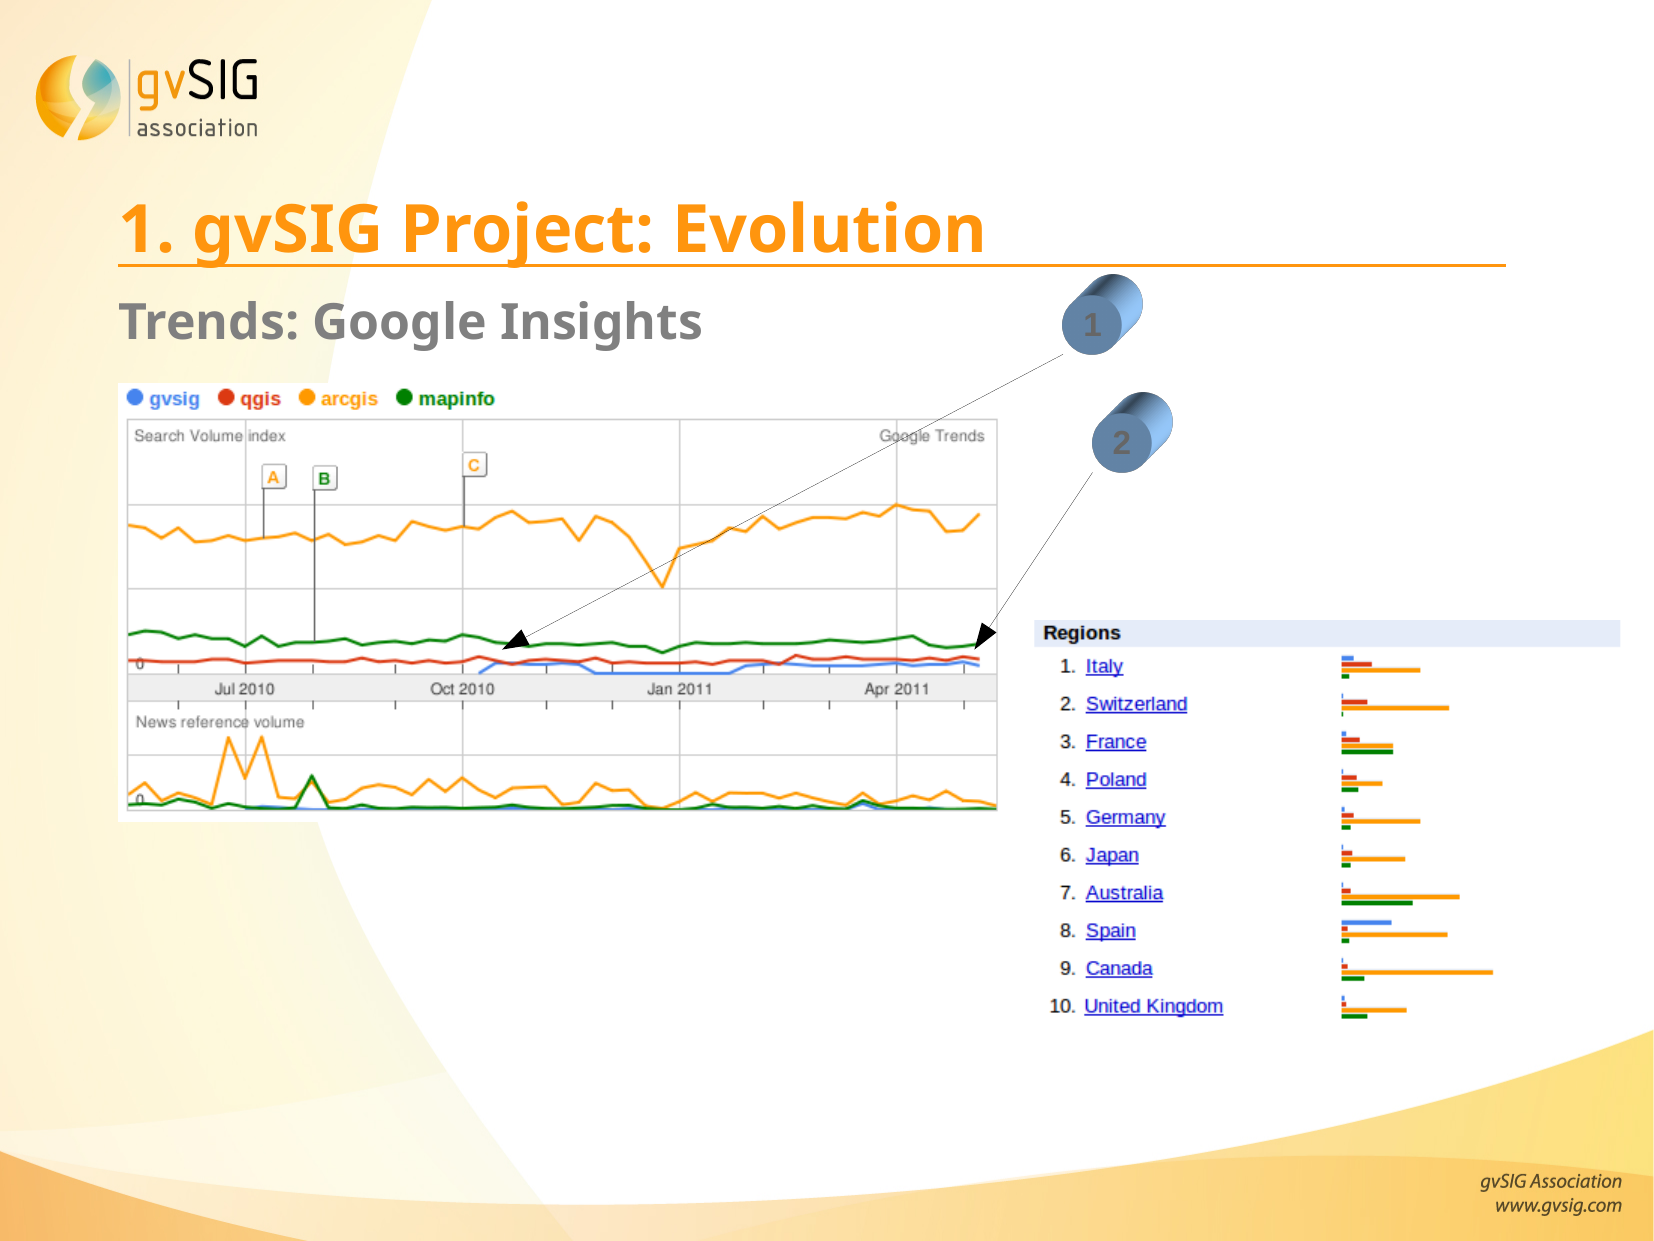

# 1. gvSIG Project: Evolution
Trends: Google Insights
1
2